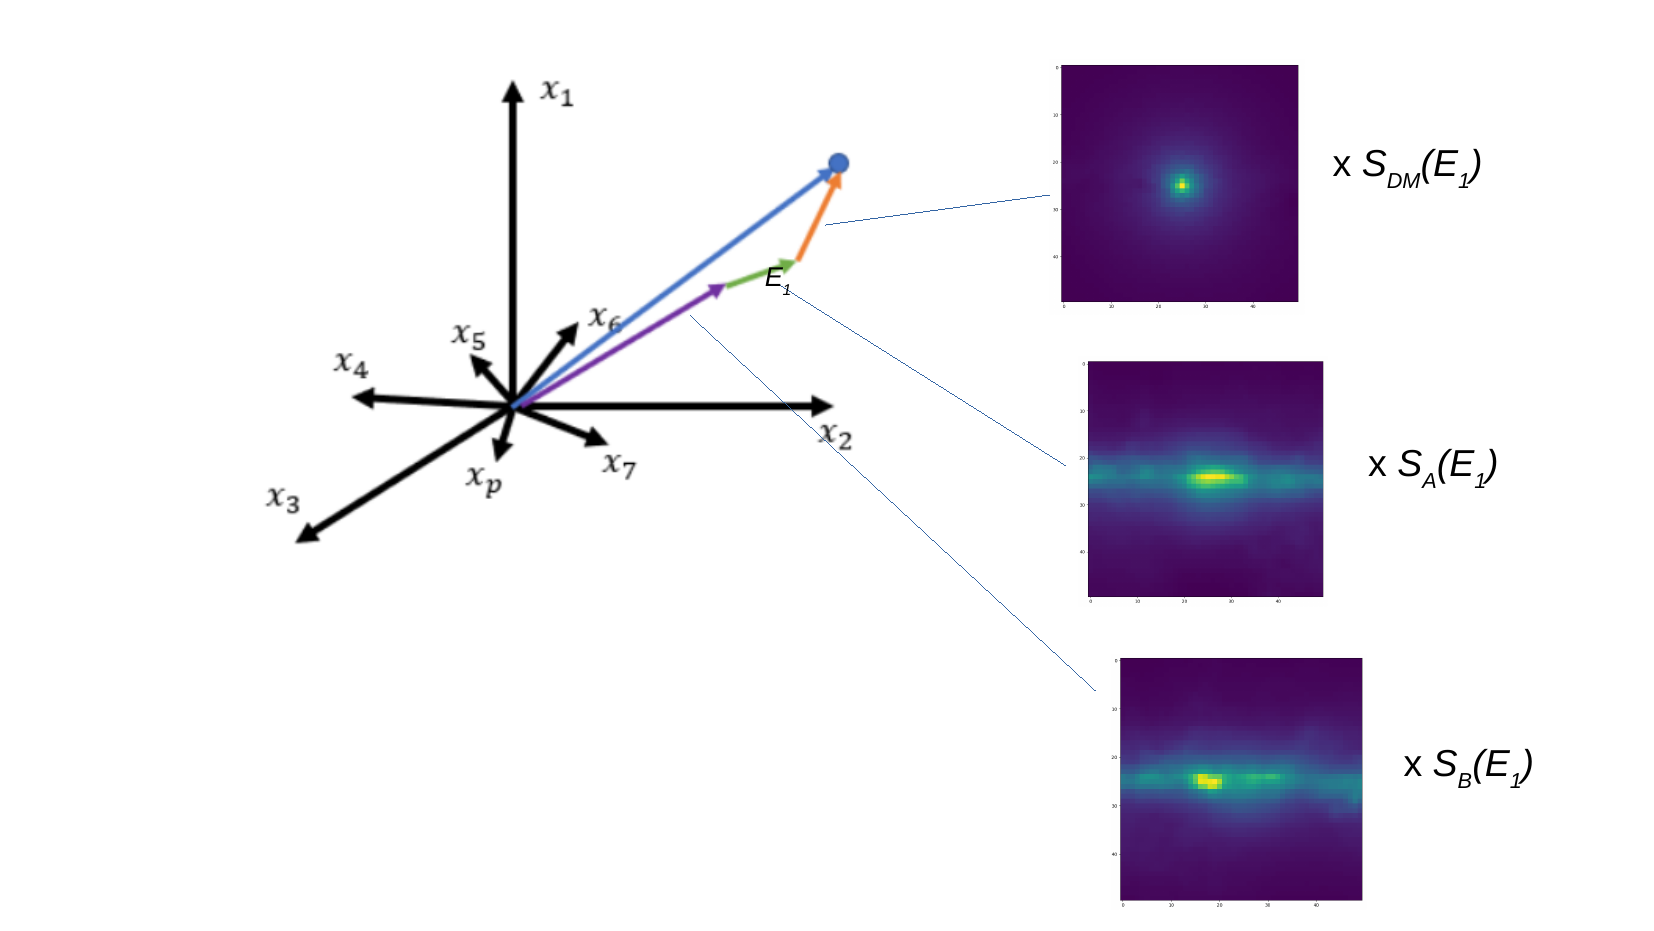

x SDM(E1)
E1
 x SA(E1)
 x SB(E1)